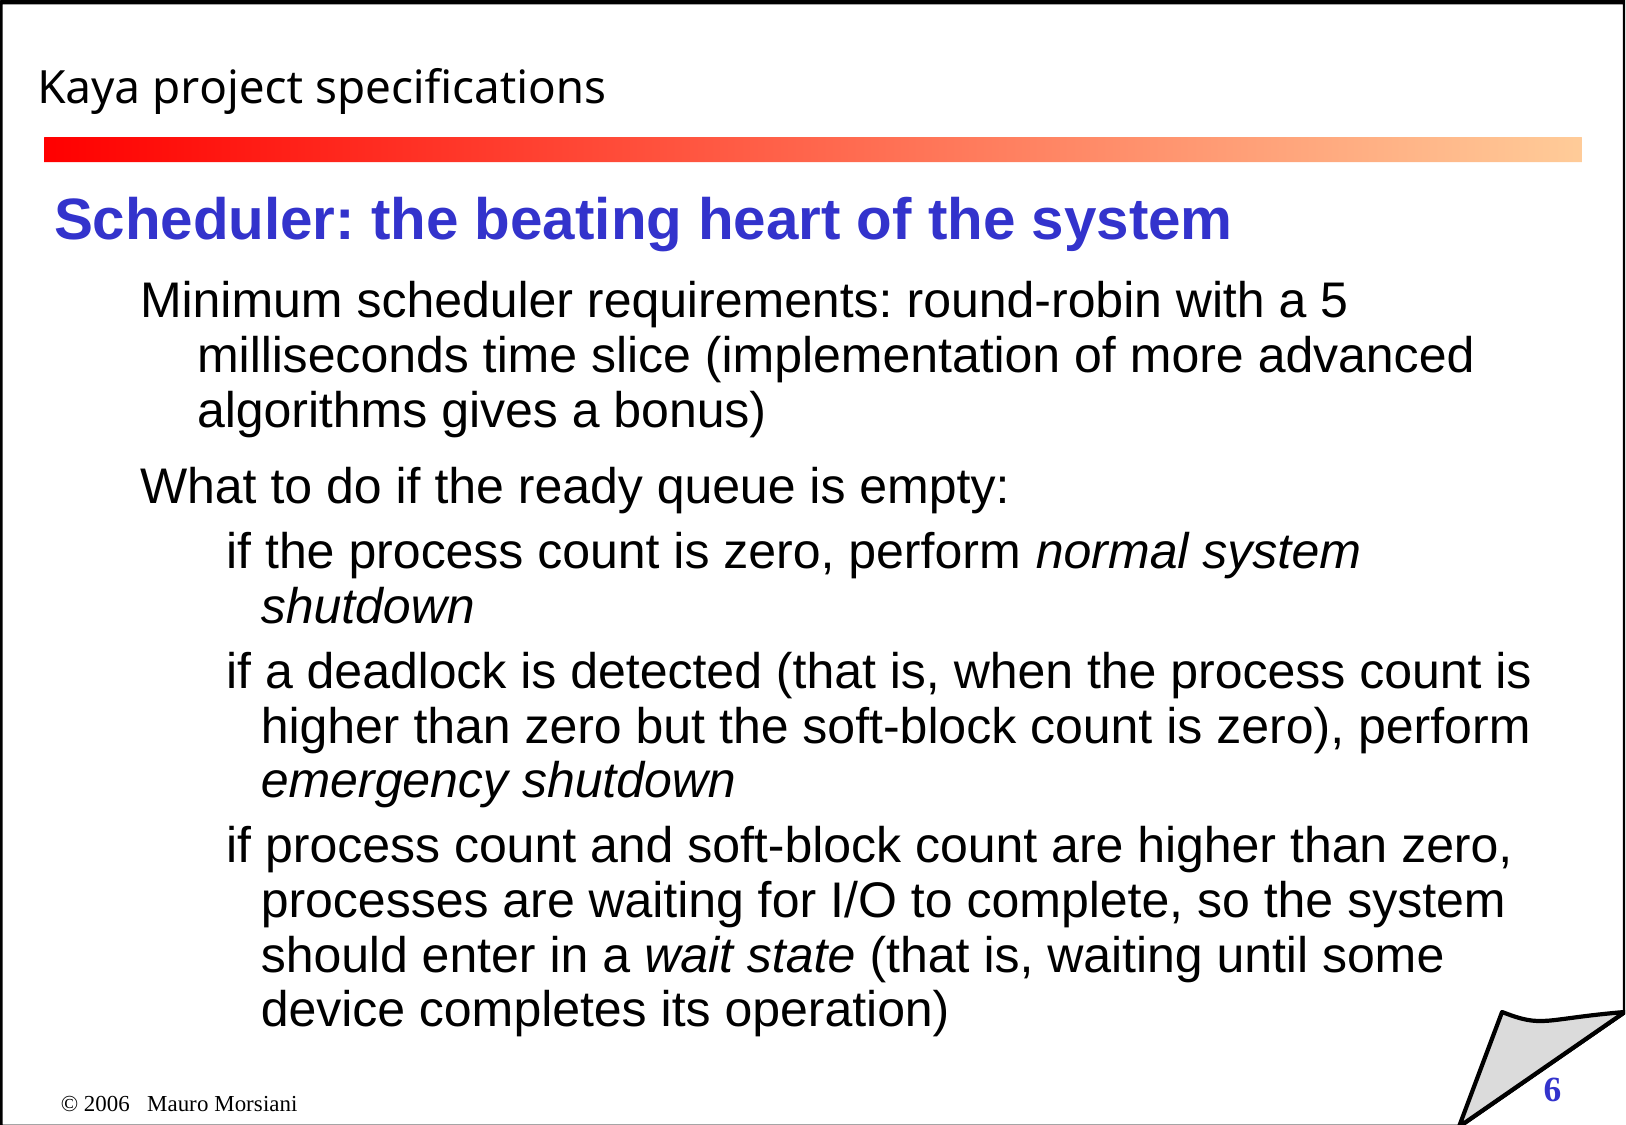

# Kaya project specifications
Scheduler: the beating heart of the system
Minimum scheduler requirements: round-robin with a 5 milliseconds time slice (implementation of more advanced algorithms gives a bonus)
What to do if the ready queue is empty:
if the process count is zero, perform normal system shutdown
if a deadlock is detected (that is, when the process count is higher than zero but the soft-block count is zero), perform emergency shutdown
if process count and soft-block count are higher than zero, processes are waiting for I/O to complete, so the system should enter in a wait state (that is, waiting until some device completes its operation)